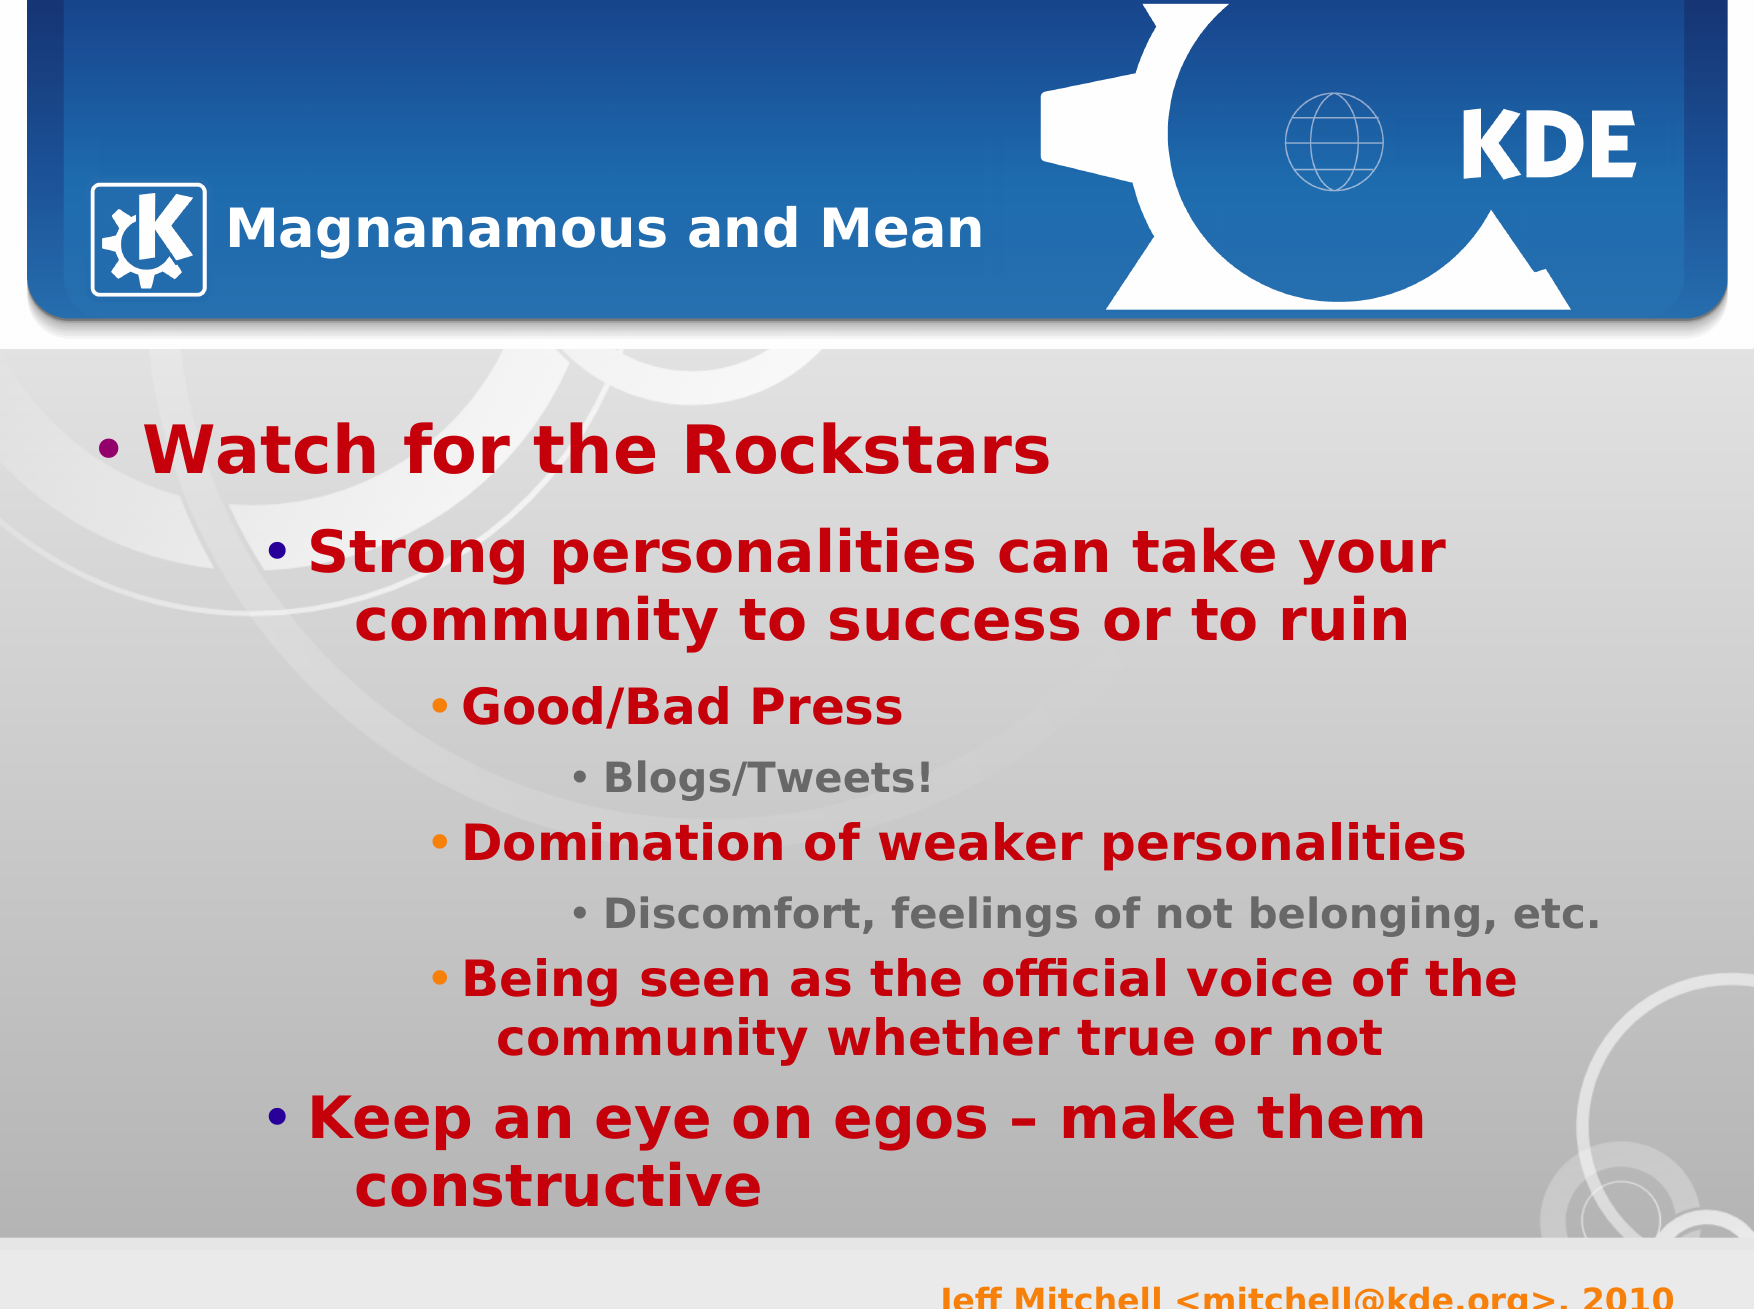

# Magnanamous and Mean
Watch for the Rockstars
Strong personalities can take your community to success or to ruin
Good/Bad Press
Blogs/Tweets!
Domination of weaker personalities
Discomfort, feelings of not belonging, etc.
Being seen as the official voice of the community whether true or not
Keep an eye on egos – make them constructive